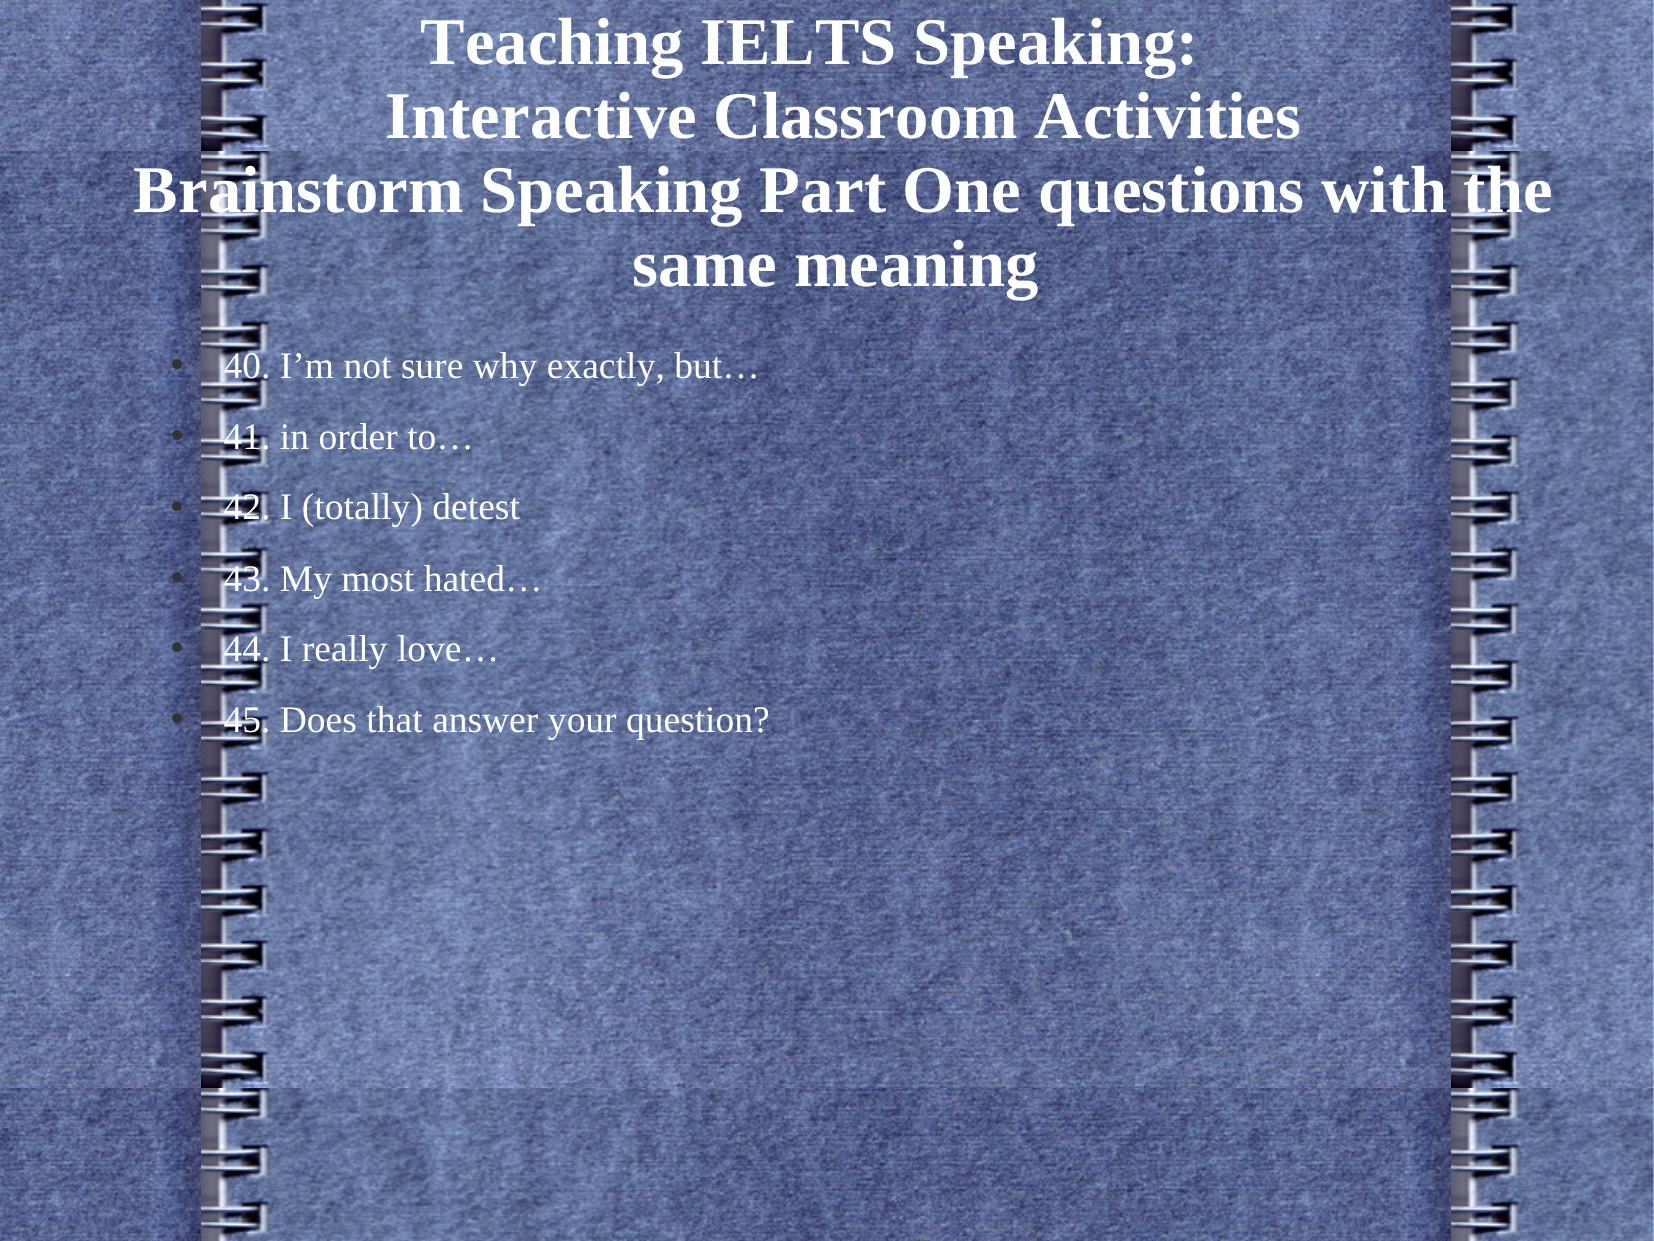

# Teaching IELTS Speaking: Interactive Classroom Activities Brainstorm Speaking Part One questions with the same meaning
40. I’m not sure why exactly, but…
41. in order to…
42. I (totally) detest
43. My most hated…
44. I really love…
45. Does that answer your question?